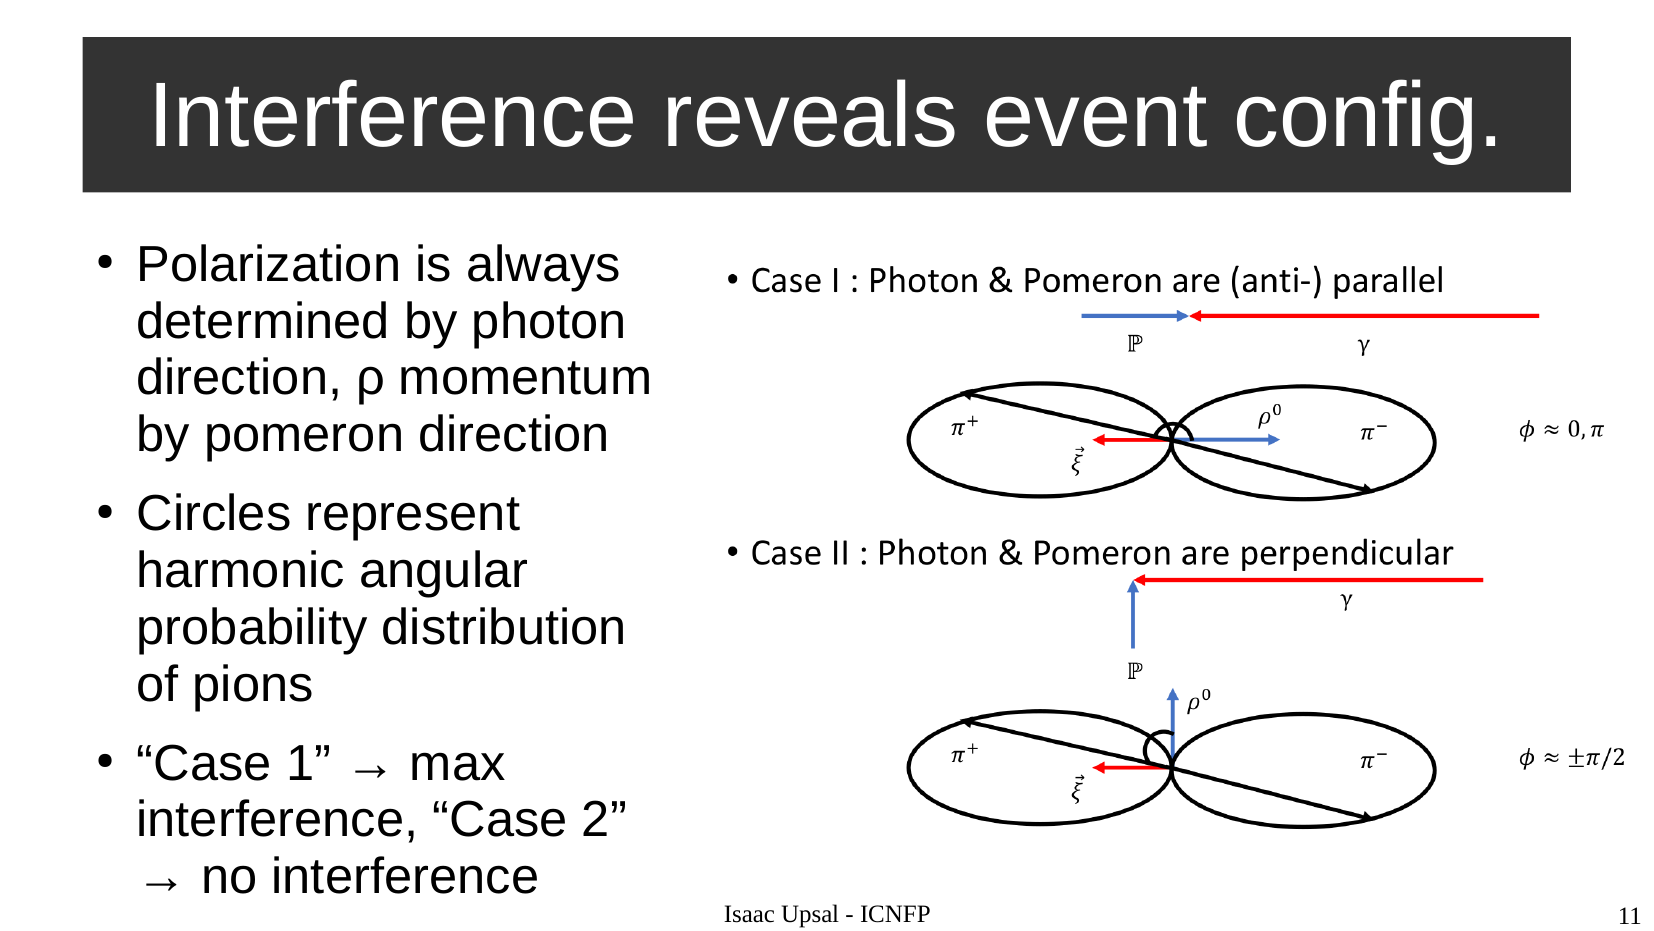

Interference reveals event config.
# Polarization is always determined by photon direction, ρ momentum by pomeron direction
Circles represent harmonic angular probability distribution of pions
“Case 1” → max interference, “Case 2” → no interference
Isaac Upsal - ICNFP
11